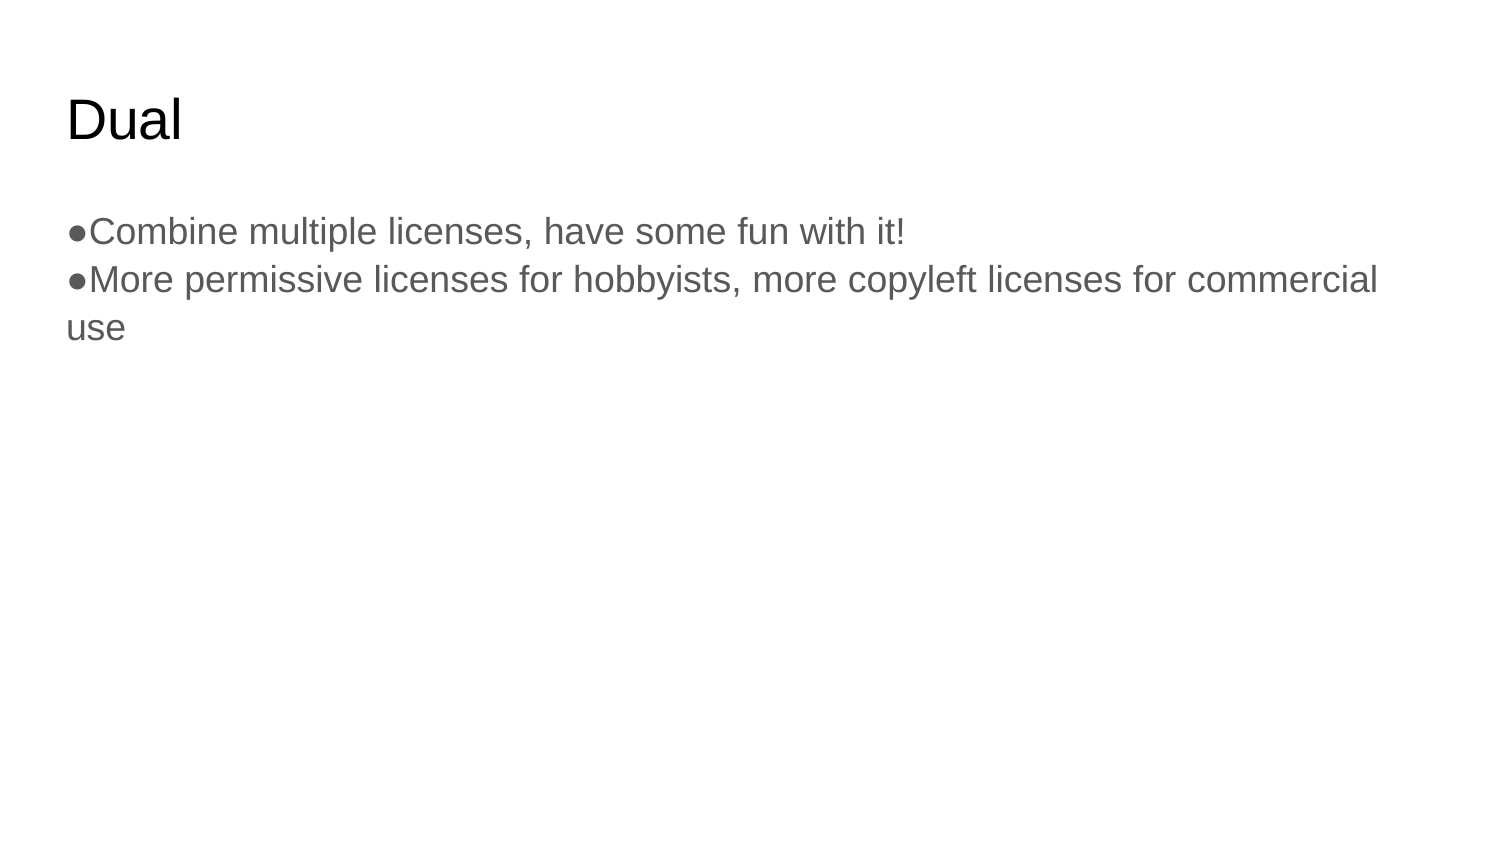

# Dual
Combine multiple licenses, have some fun with it!
More permissive licenses for hobbyists, more copyleft licenses for commercial use